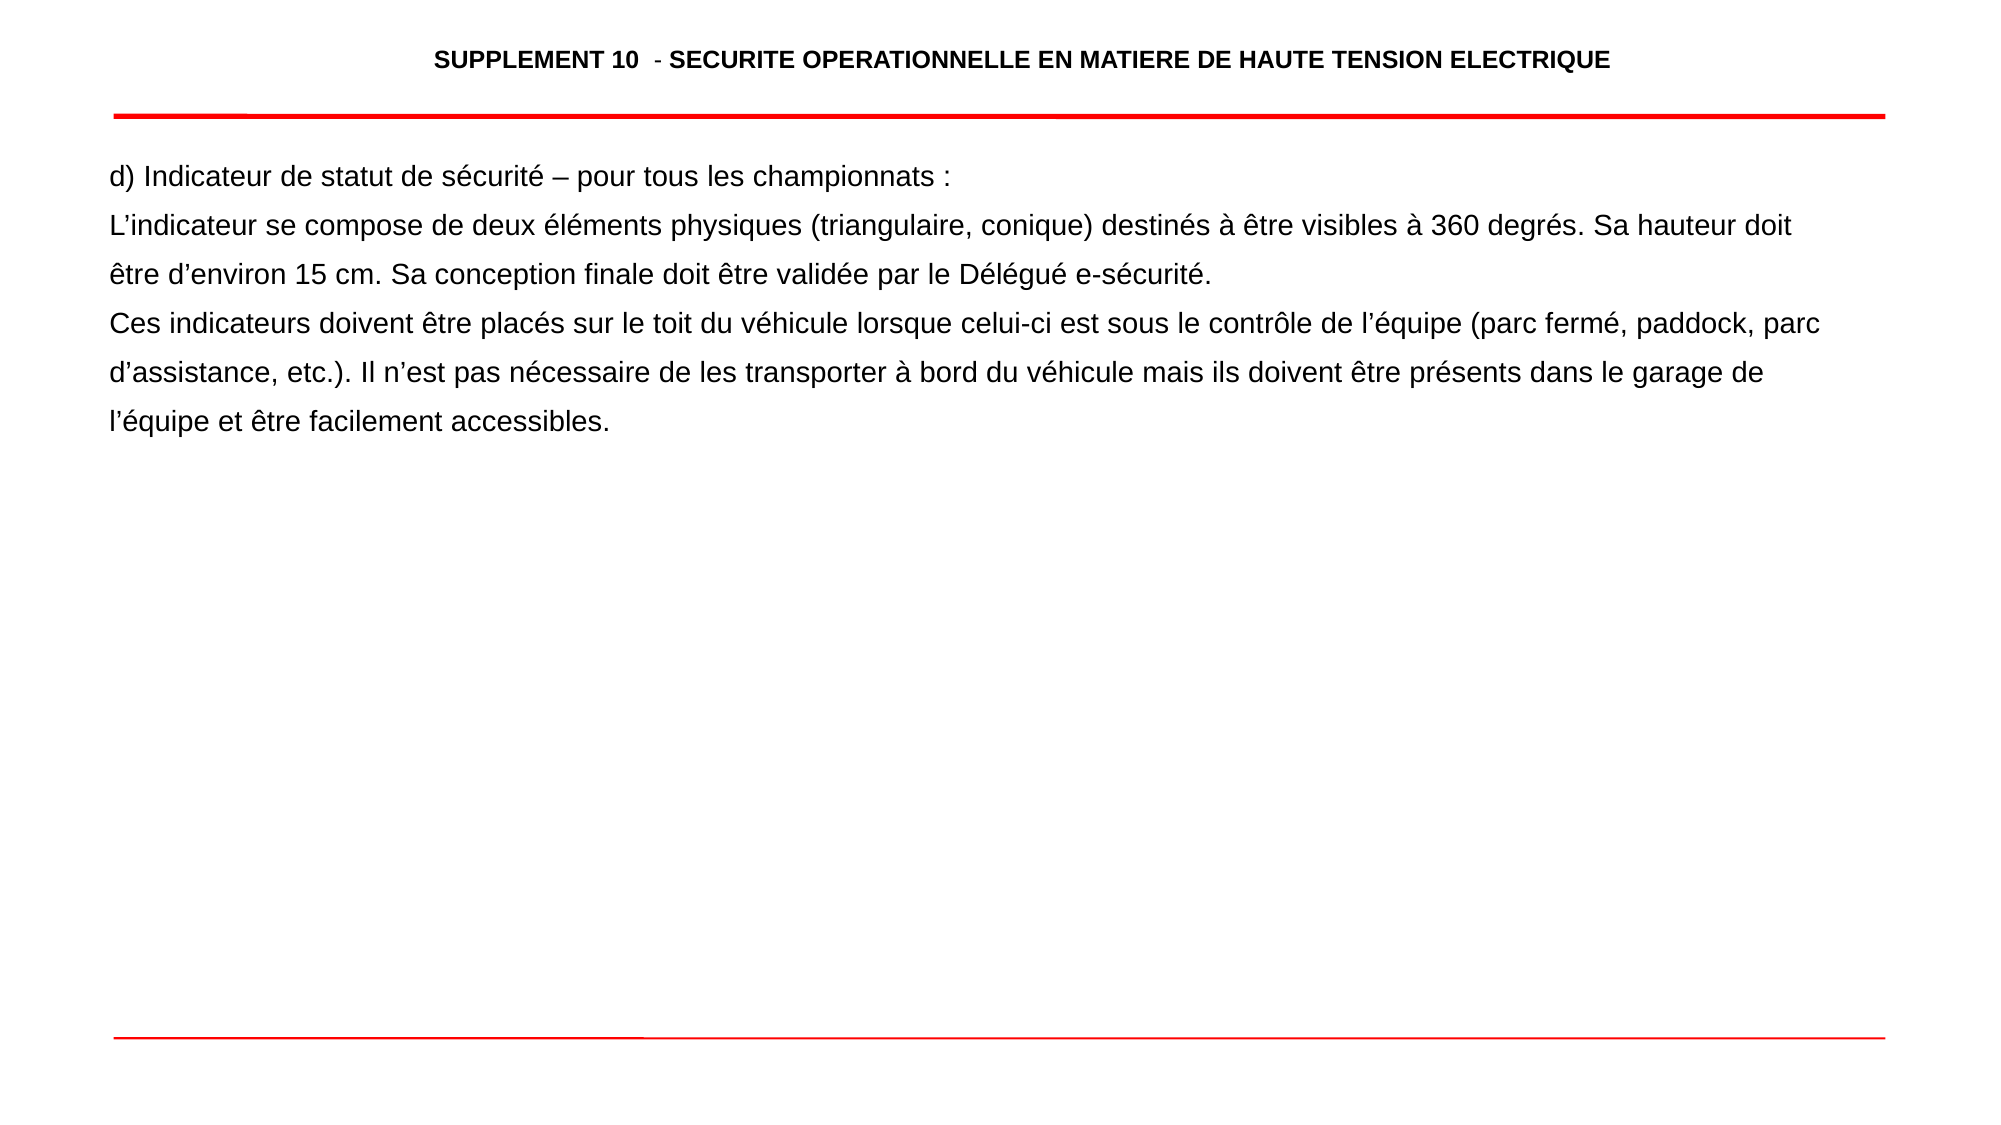

SUPPLEMENT 10 - SECURITE OPERATIONNELLE EN MATIERE DE HAUTE TENSION ELECTRIQUE
d) Indicateur de statut de sécurité – pour tous les championnats :
L’indicateur se compose de deux éléments physiques (triangulaire, conique) destinés à être visibles à 360 degrés. Sa hauteur doit être d’environ 15 cm. Sa conception finale doit être validée par le Délégué e-sécurité.
Ces indicateurs doivent être placés sur le toit du véhicule lorsque celui-ci est sous le contrôle de l’équipe (parc fermé, paddock, parc d’assistance, etc.). Il n’est pas nécessaire de les transporter à bord du véhicule mais ils doivent être présents dans le garage de l’équipe et être facilement accessibles.